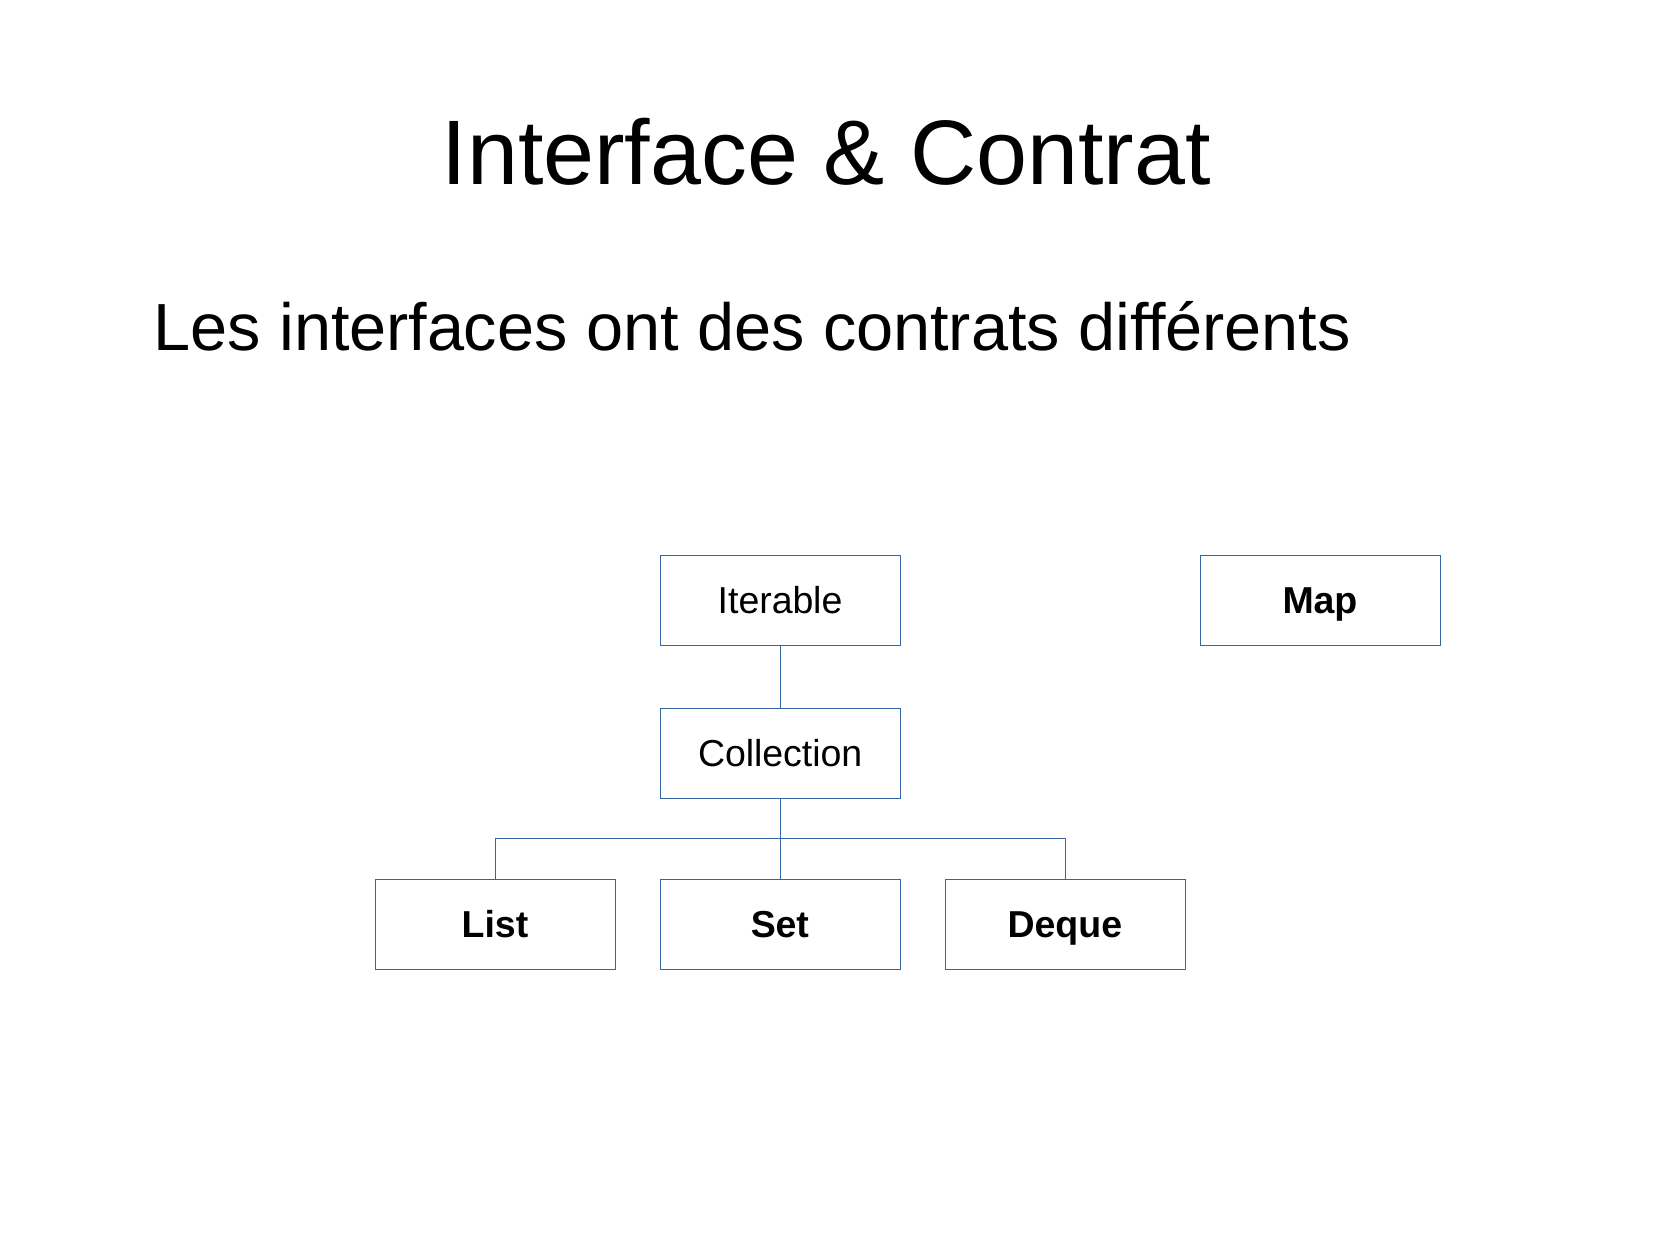

# Interface & Contrat
Les interfaces ont des contrats différents
Iterable
Map
Collection
List
Set
Deque